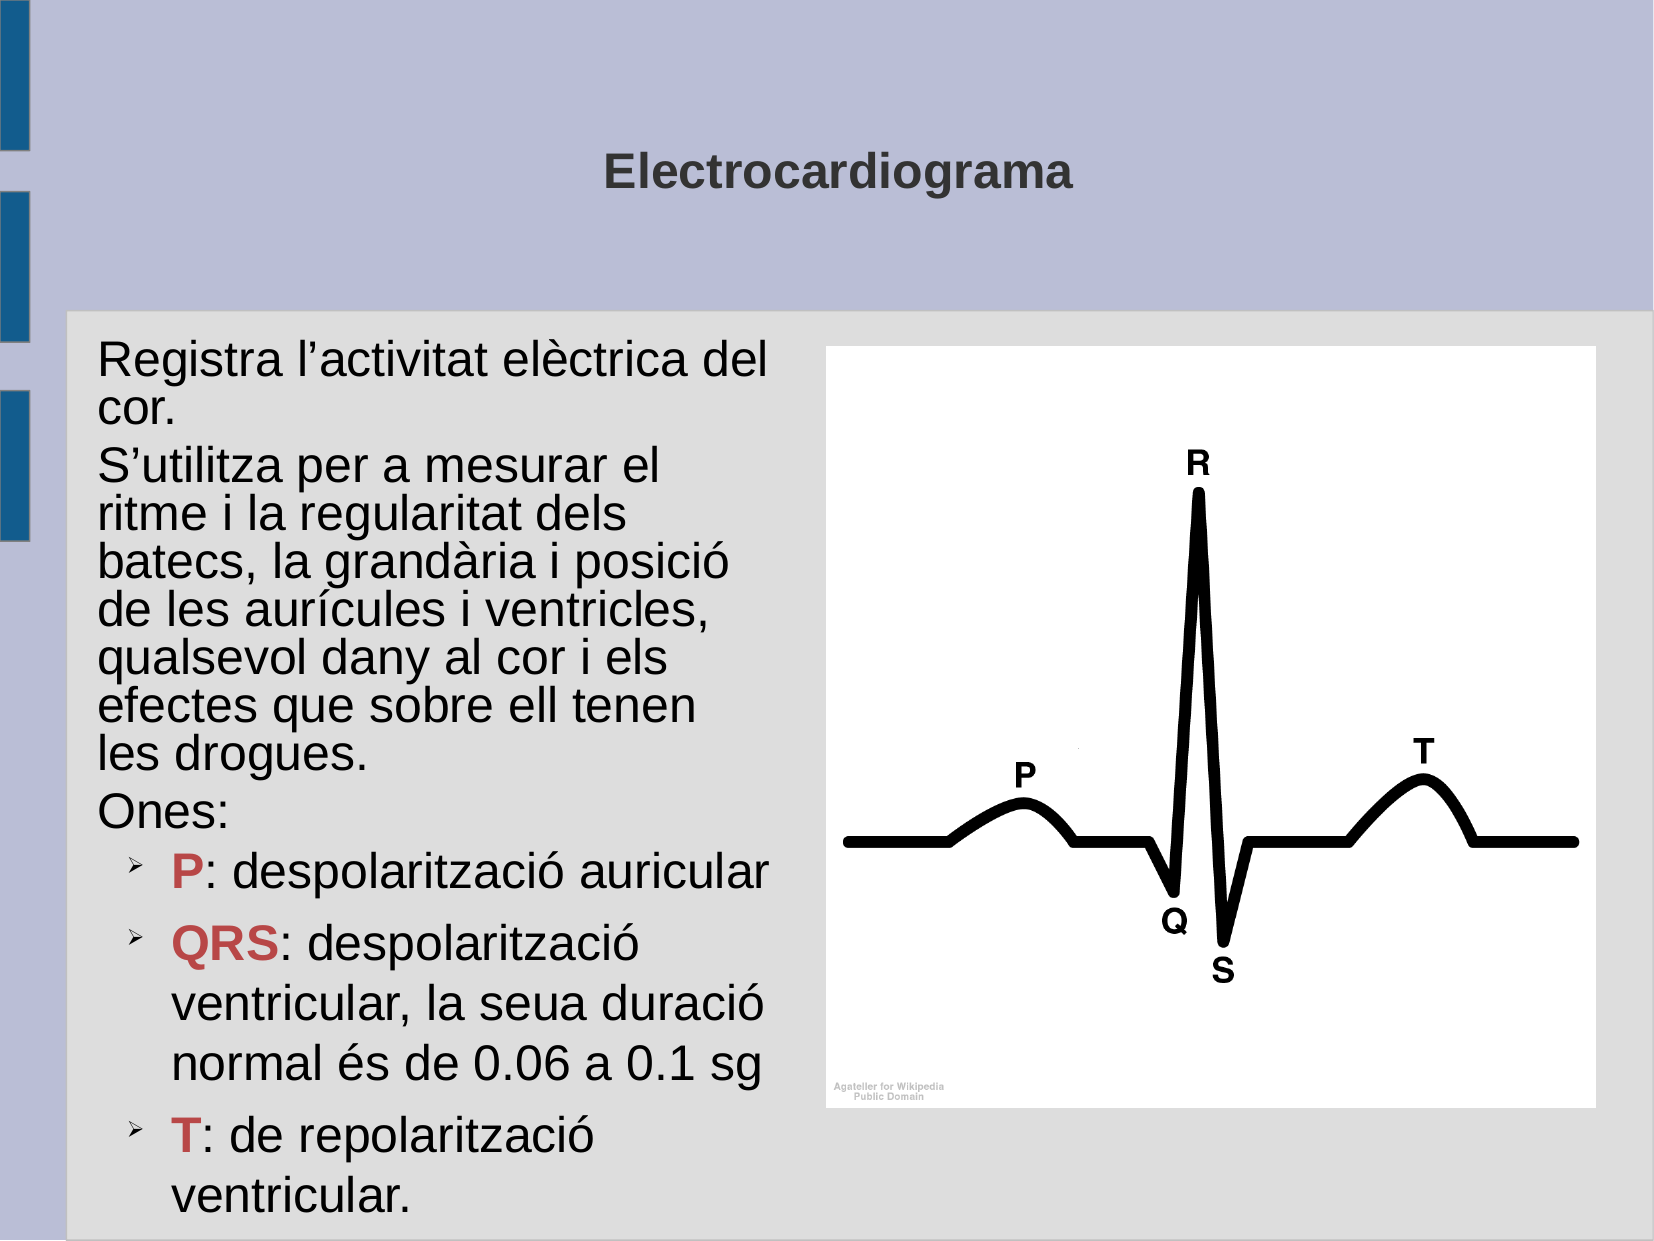

# Electrocardiograma
Registra l’activitat elèctrica del cor.
S’utilitza per a mesurar el ritme i la regularitat dels batecs, la grandària i posició de les aurícules i ventricles, qualsevol dany al cor i els efectes que sobre ell tenen les drogues.
Ones:
P: despolarització auricular
QRS: despolarització ventricular, la seua duració normal és de 0.06 a 0.1 sg
T: de repolarització ventricular.